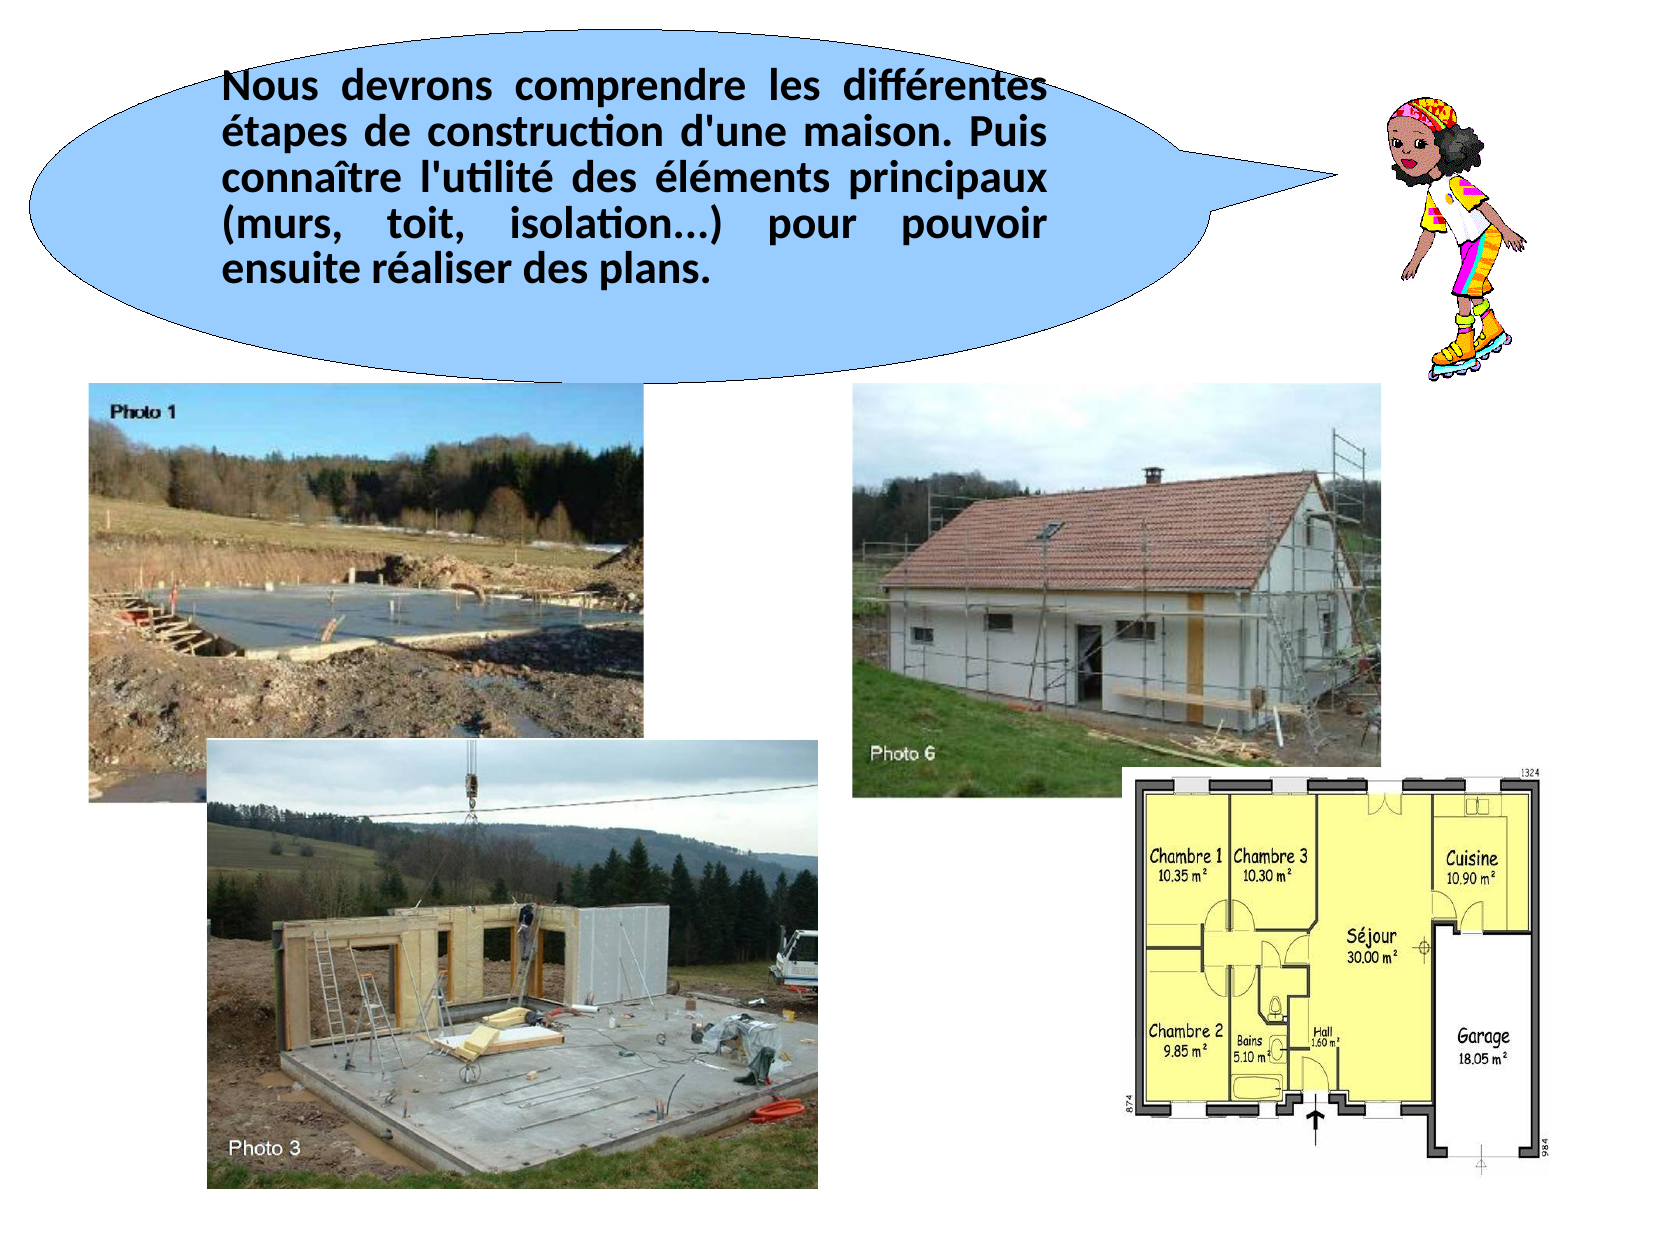

Nous devrons comprendre les différentes étapes de construction d'une maison. Puis connaître l'utilité des éléments principaux (murs, toit, isolation...) pour pouvoir ensuite réaliser des plans.